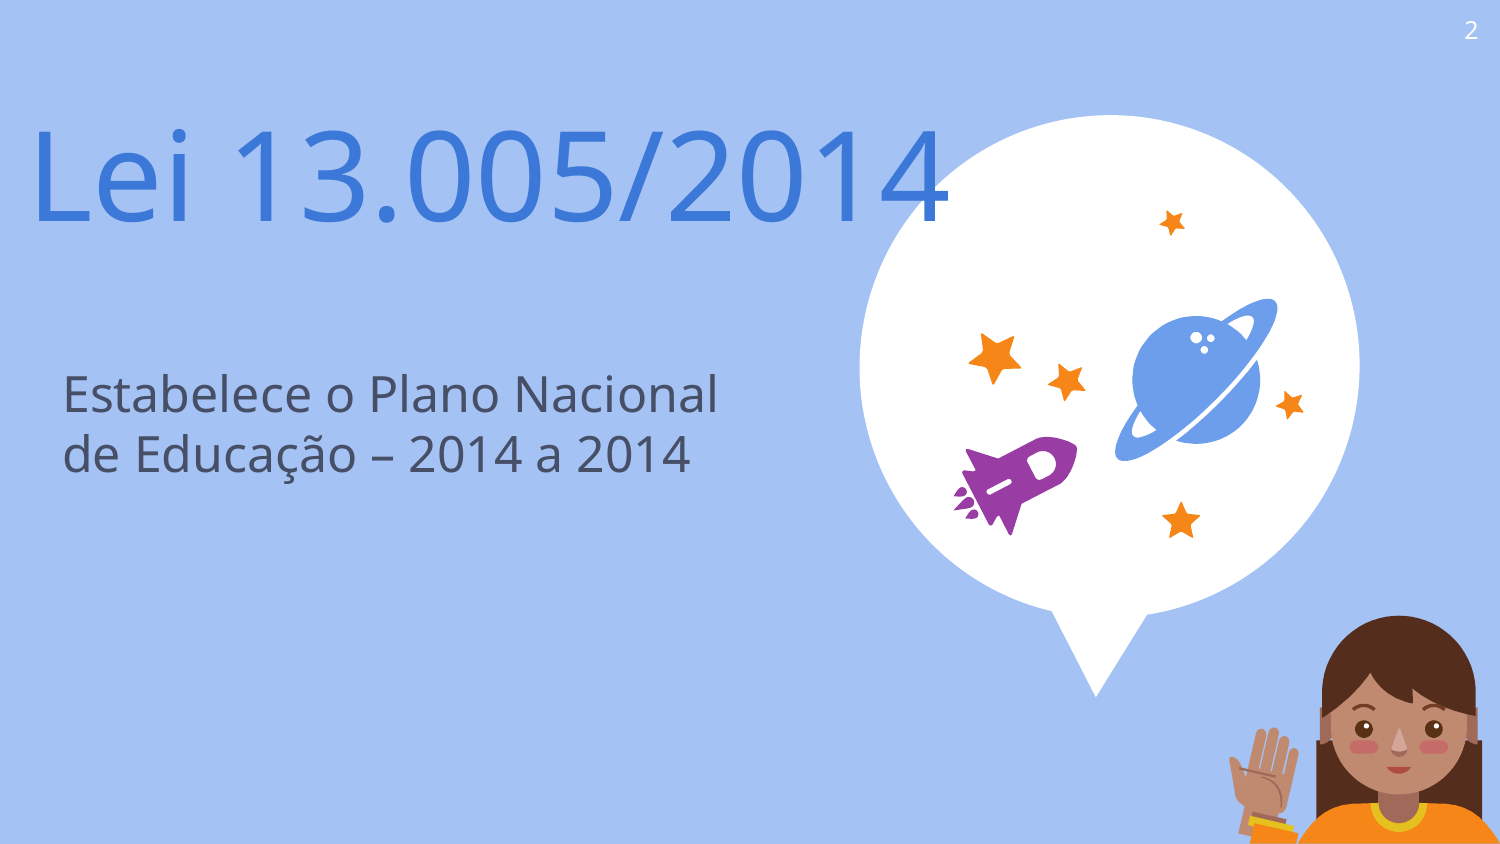

# Lei 13.005/2014
Estabelece o Plano Nacional de Educação – 2014 a 2014